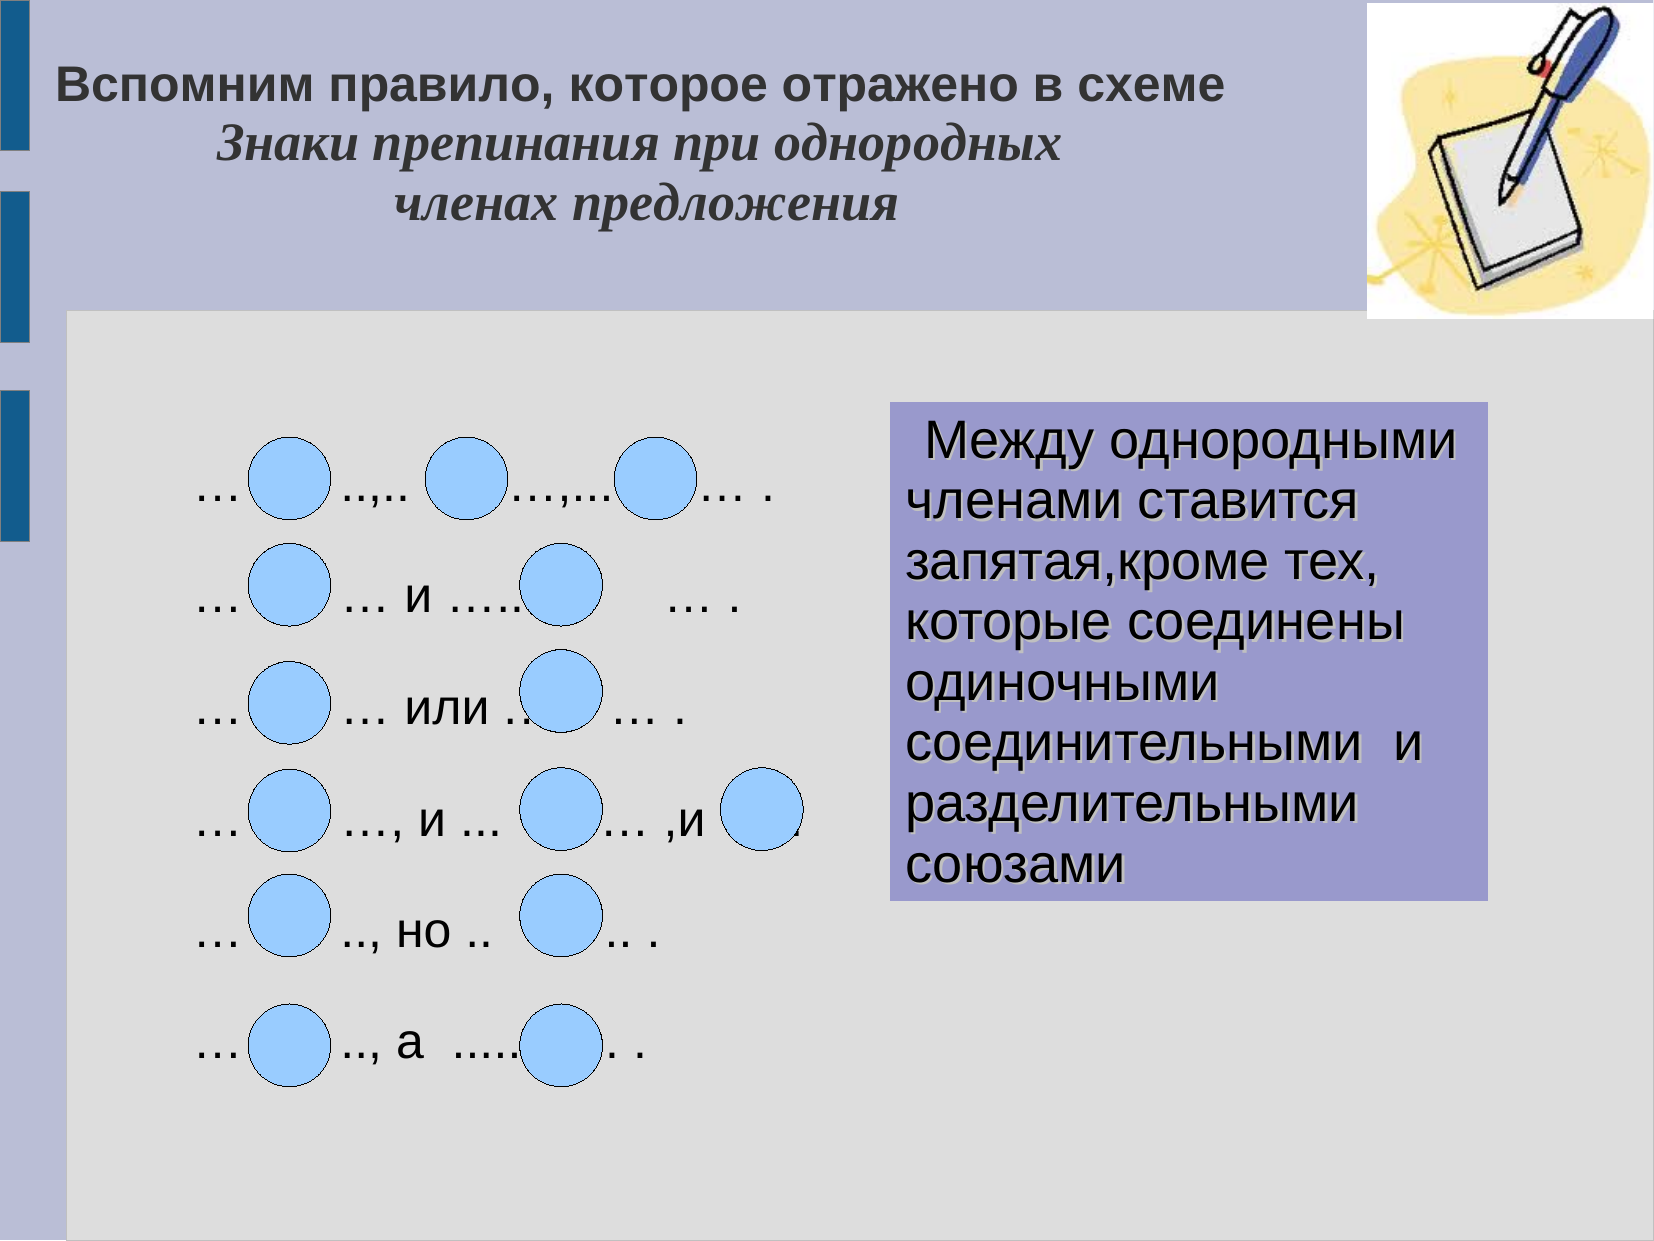

# Вспомним правило, которое отражено в схеме Знаки препинания при однородных членах предложения
… ..,.. …,... … .
… … и ….... … .
… … или .… … .
… …, и ... … ,и .
… .., но .. .. .
… .., а ......... .. .
| Между однородными членами ставится запятая,кроме тех, которые соединены одиночными соединительными и разделительными союзами |
| --- |